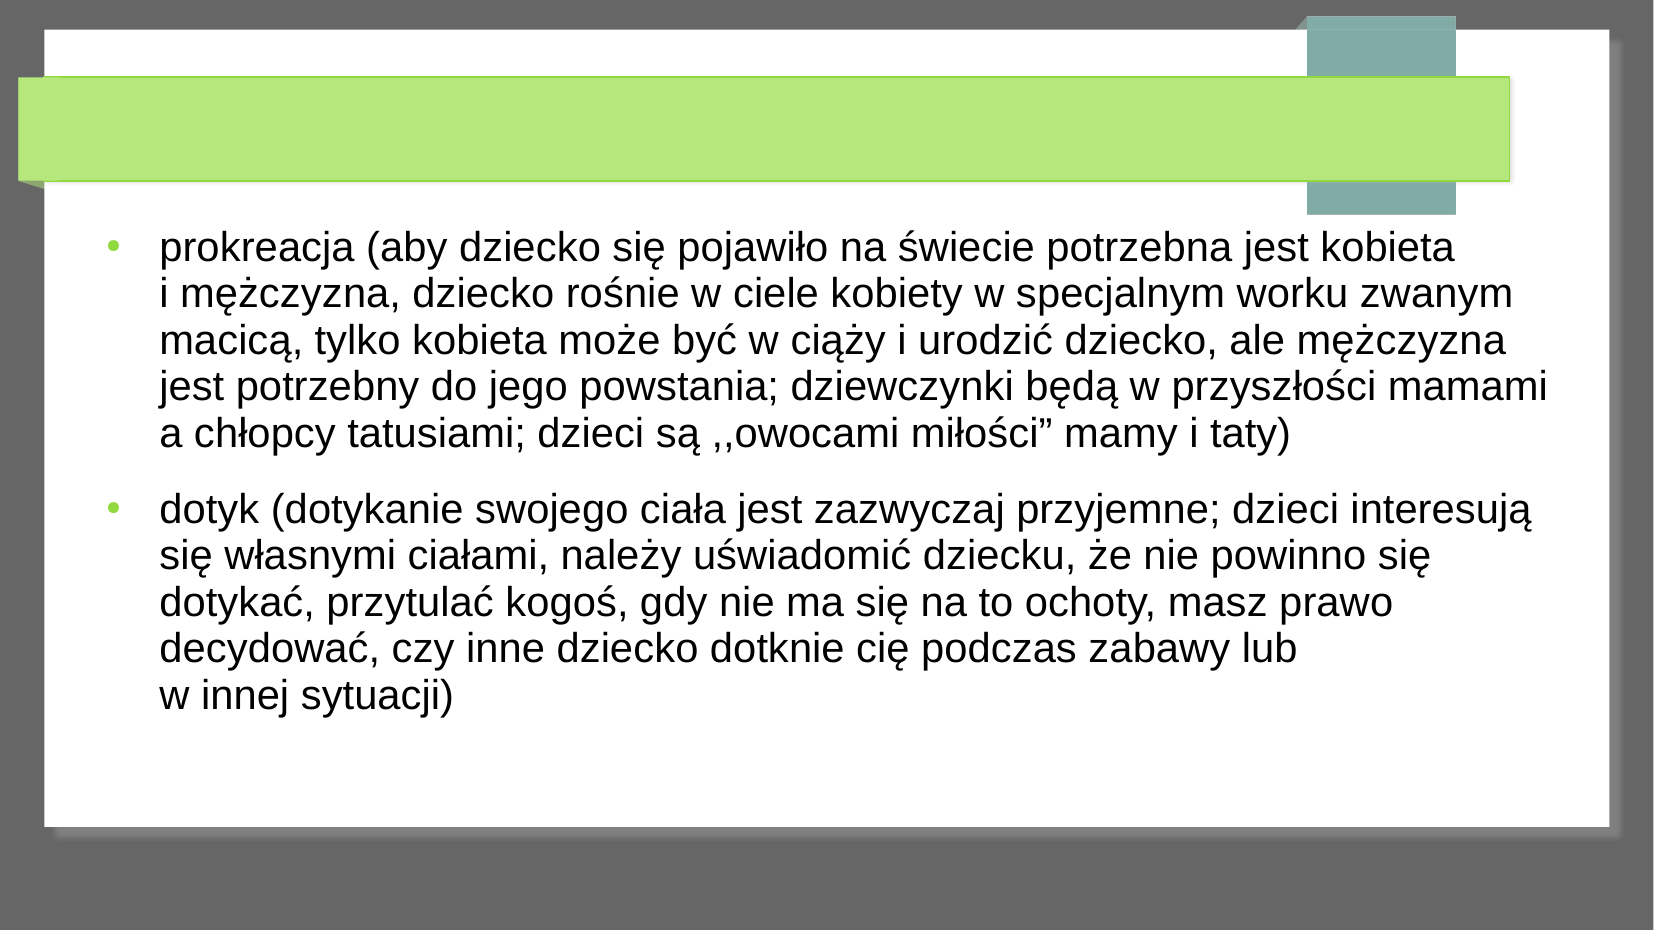

#
prokreacja (aby dziecko się pojawiło na świecie potrzebna jest kobieta
i mężczyzna, dziecko rośnie w ciele kobiety w specjalnym worku zwanym macicą, tylko kobieta może być w ciąży i urodzić dziecko, ale mężczyzna jest potrzebny do jego powstania; dziewczynki będą w przyszłości mamami a chłopcy tatusiami; dzieci są ,,owocami miłości” mamy i taty)
dotyk (dotykanie swojego ciała jest zazwyczaj przyjemne; dzieci interesują się własnymi ciałami, należy uświadomić dziecku, że nie powinno się dotykać, przytulać kogoś, gdy nie ma się na to ochoty, masz prawo decydować, czy inne dziecko dotknie cię podczas zabawy lub
w innej sytuacji)